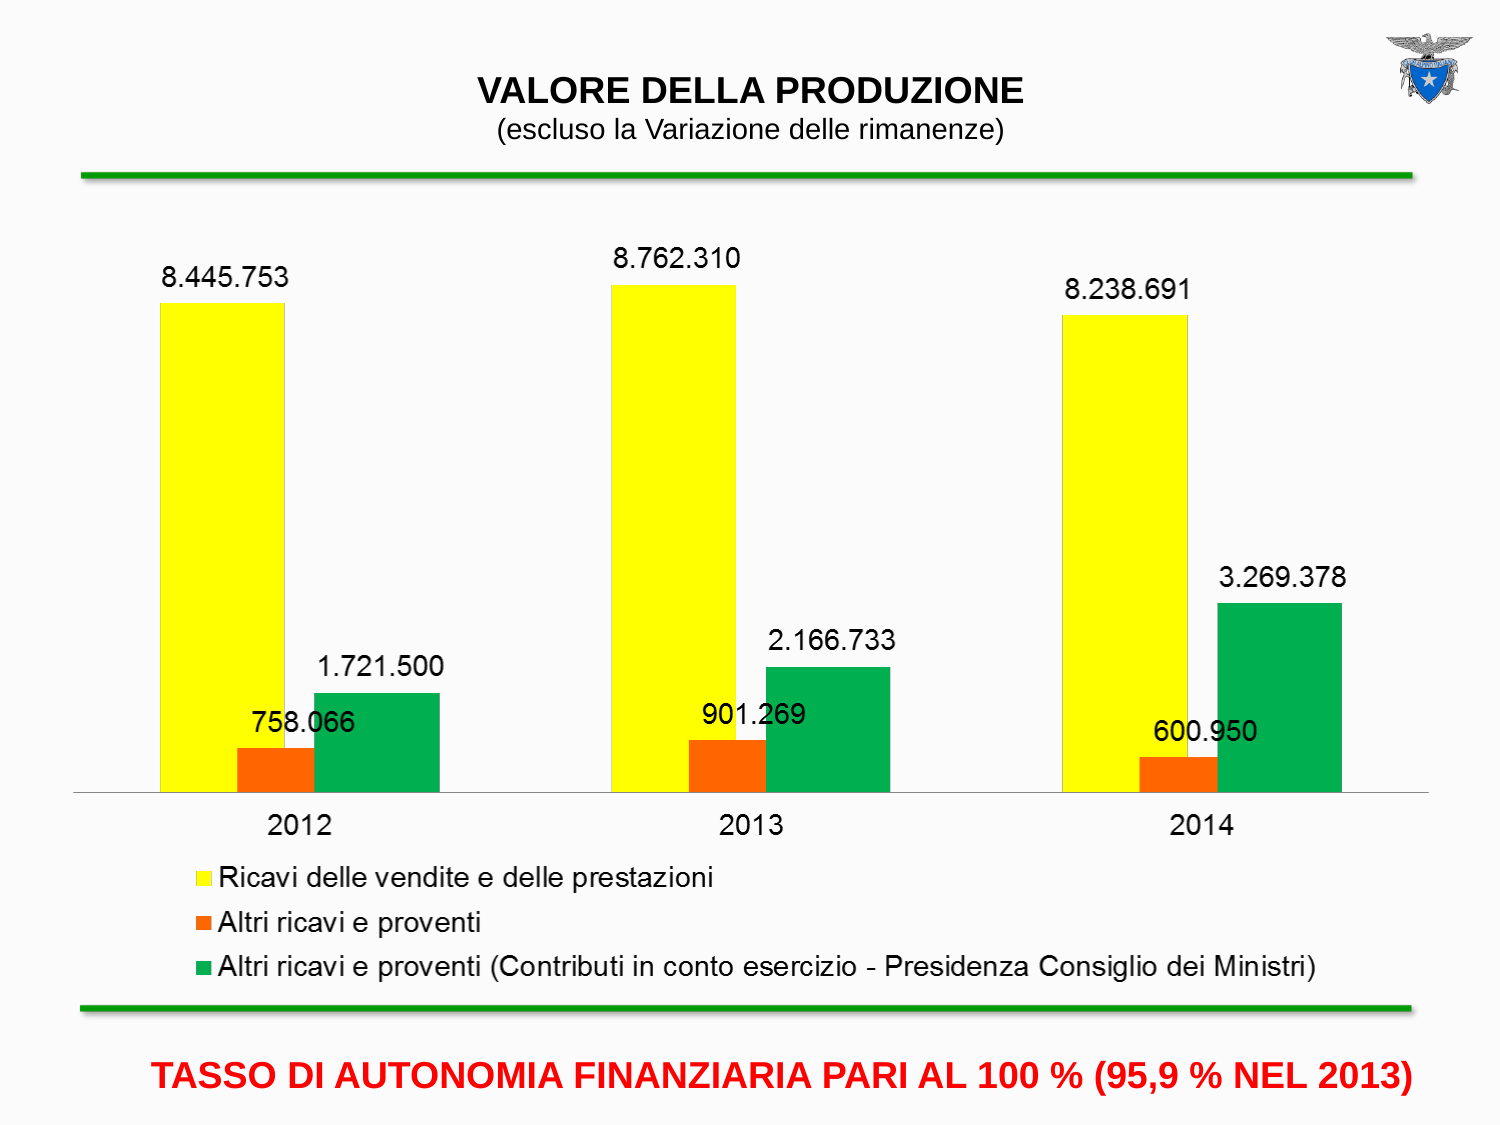

VALORE DELLA PRODUZIONE
(escluso la Variazione delle rimanenze)
Tasso di autonomia finanziaria pari al 100 % (95,9 % nel 2013)